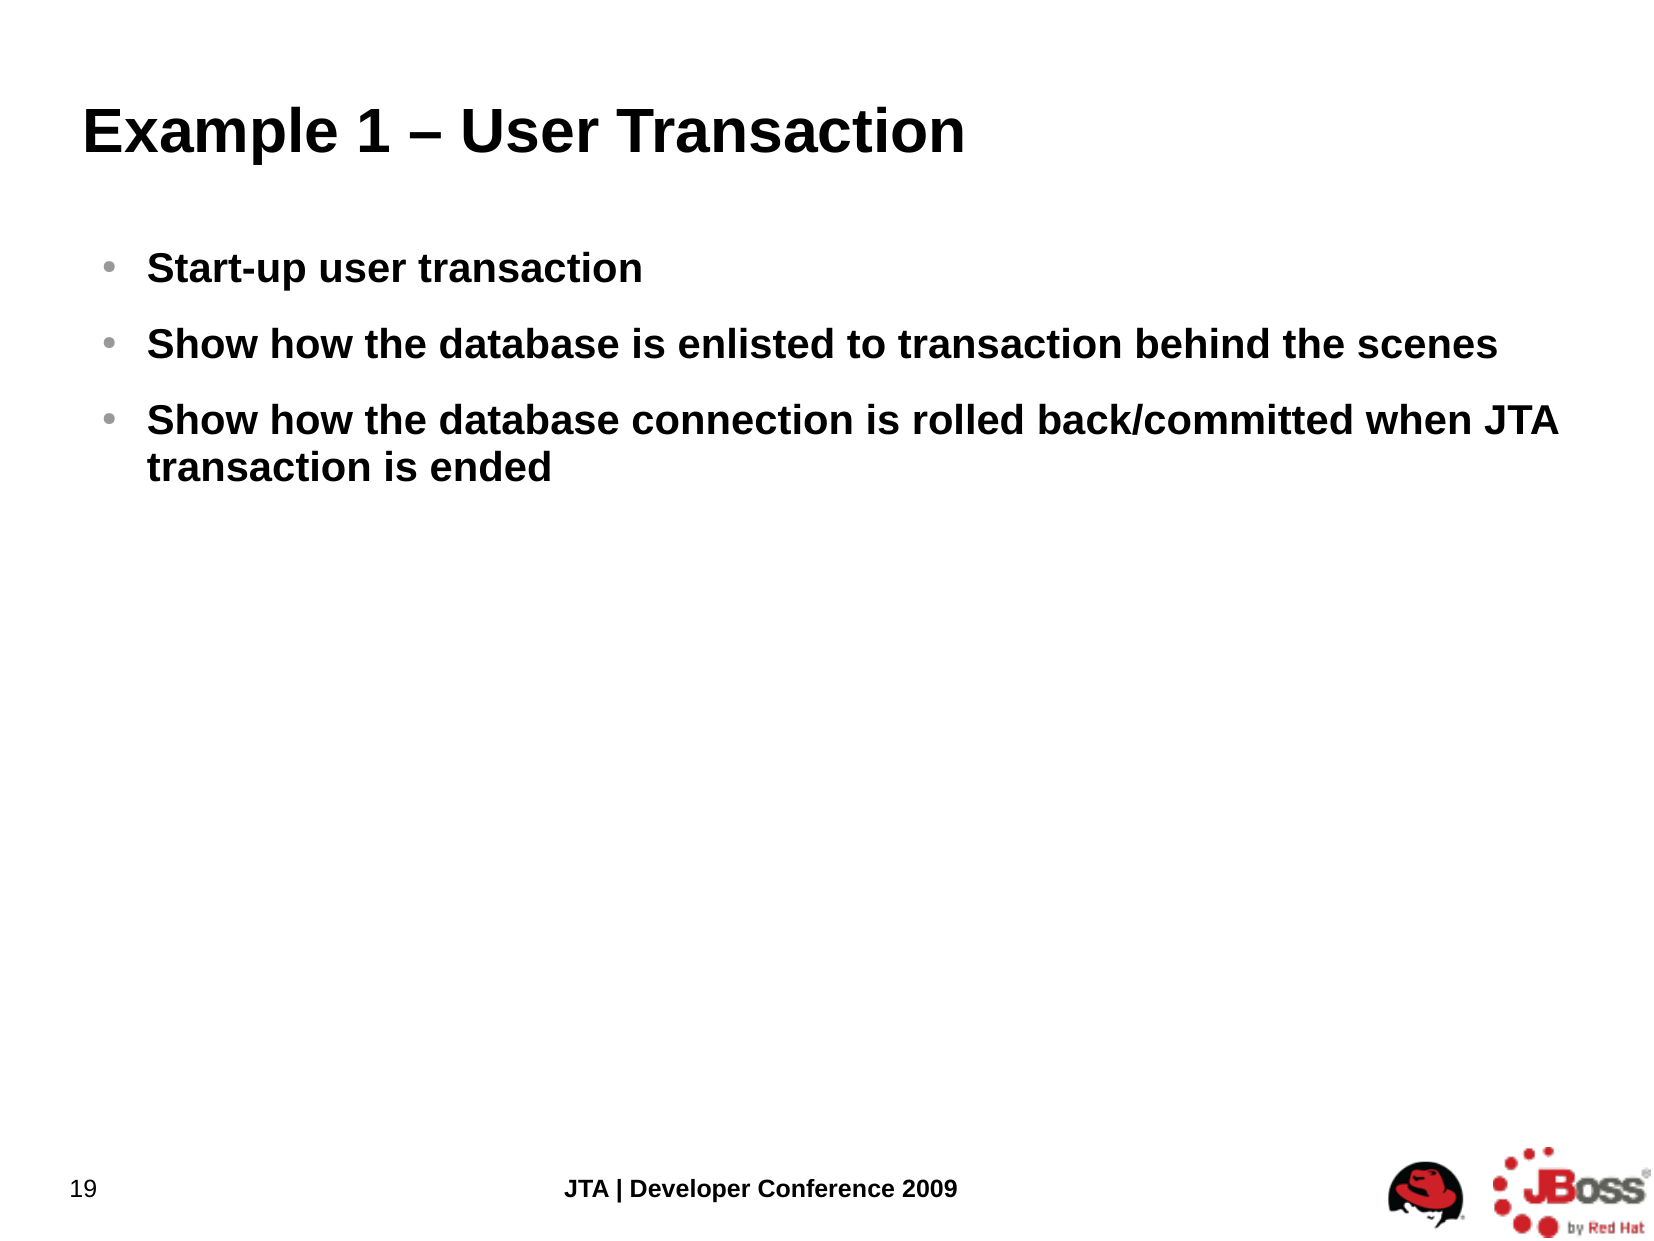

# Example 1 – User Transaction
Start-up user transaction
Show how the database is enlisted to transaction behind the scenes
Show how the database connection is rolled back/committed when JTA transaction is ended